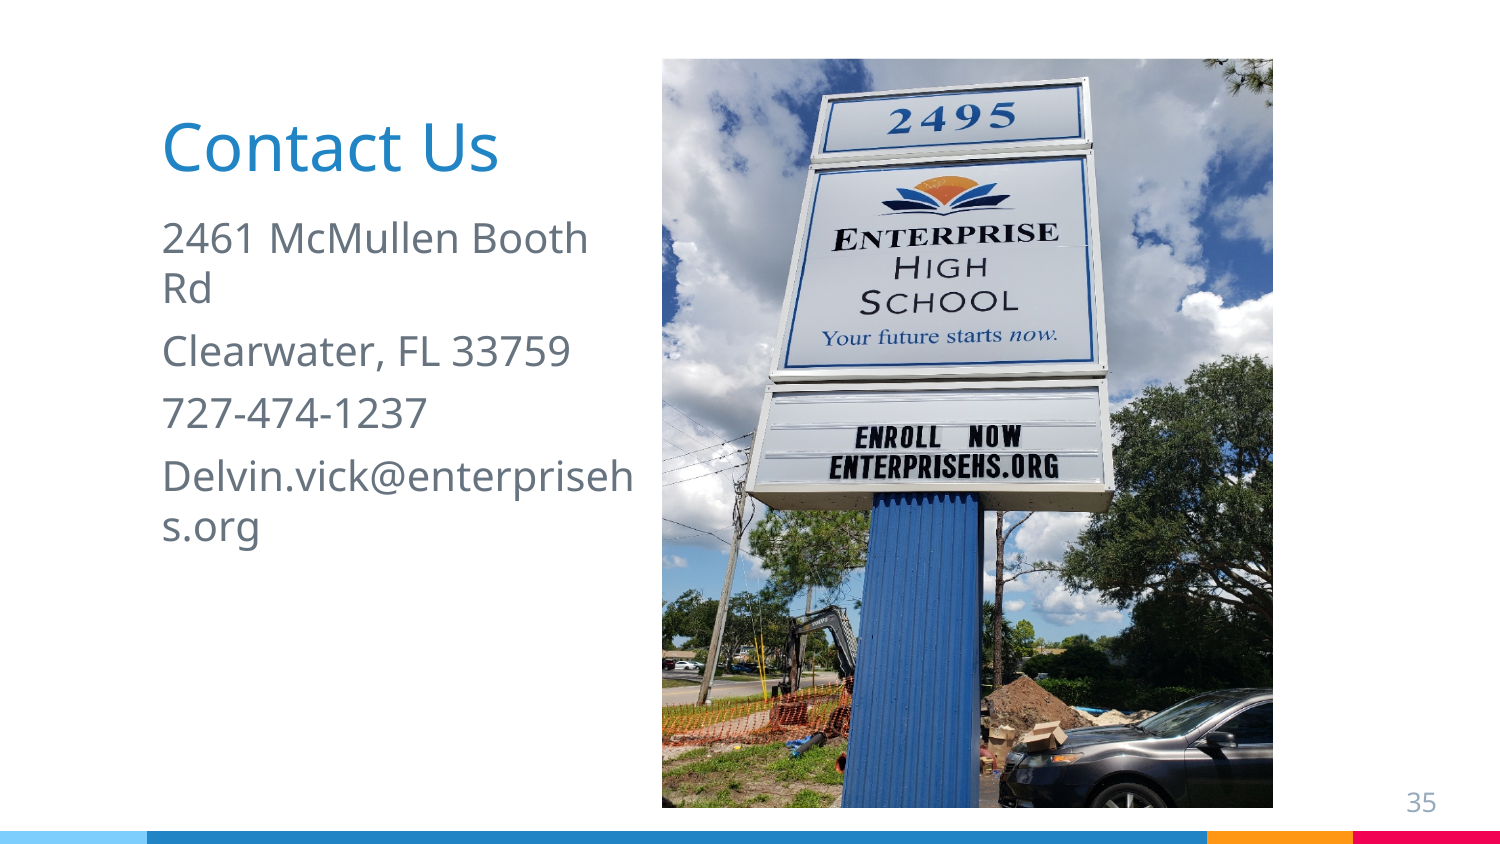

# Contact Us
2461 McMullen Booth Rd
Clearwater, FL 33759
727-474-1237
Delvin.vick@enterprisehs.org
35